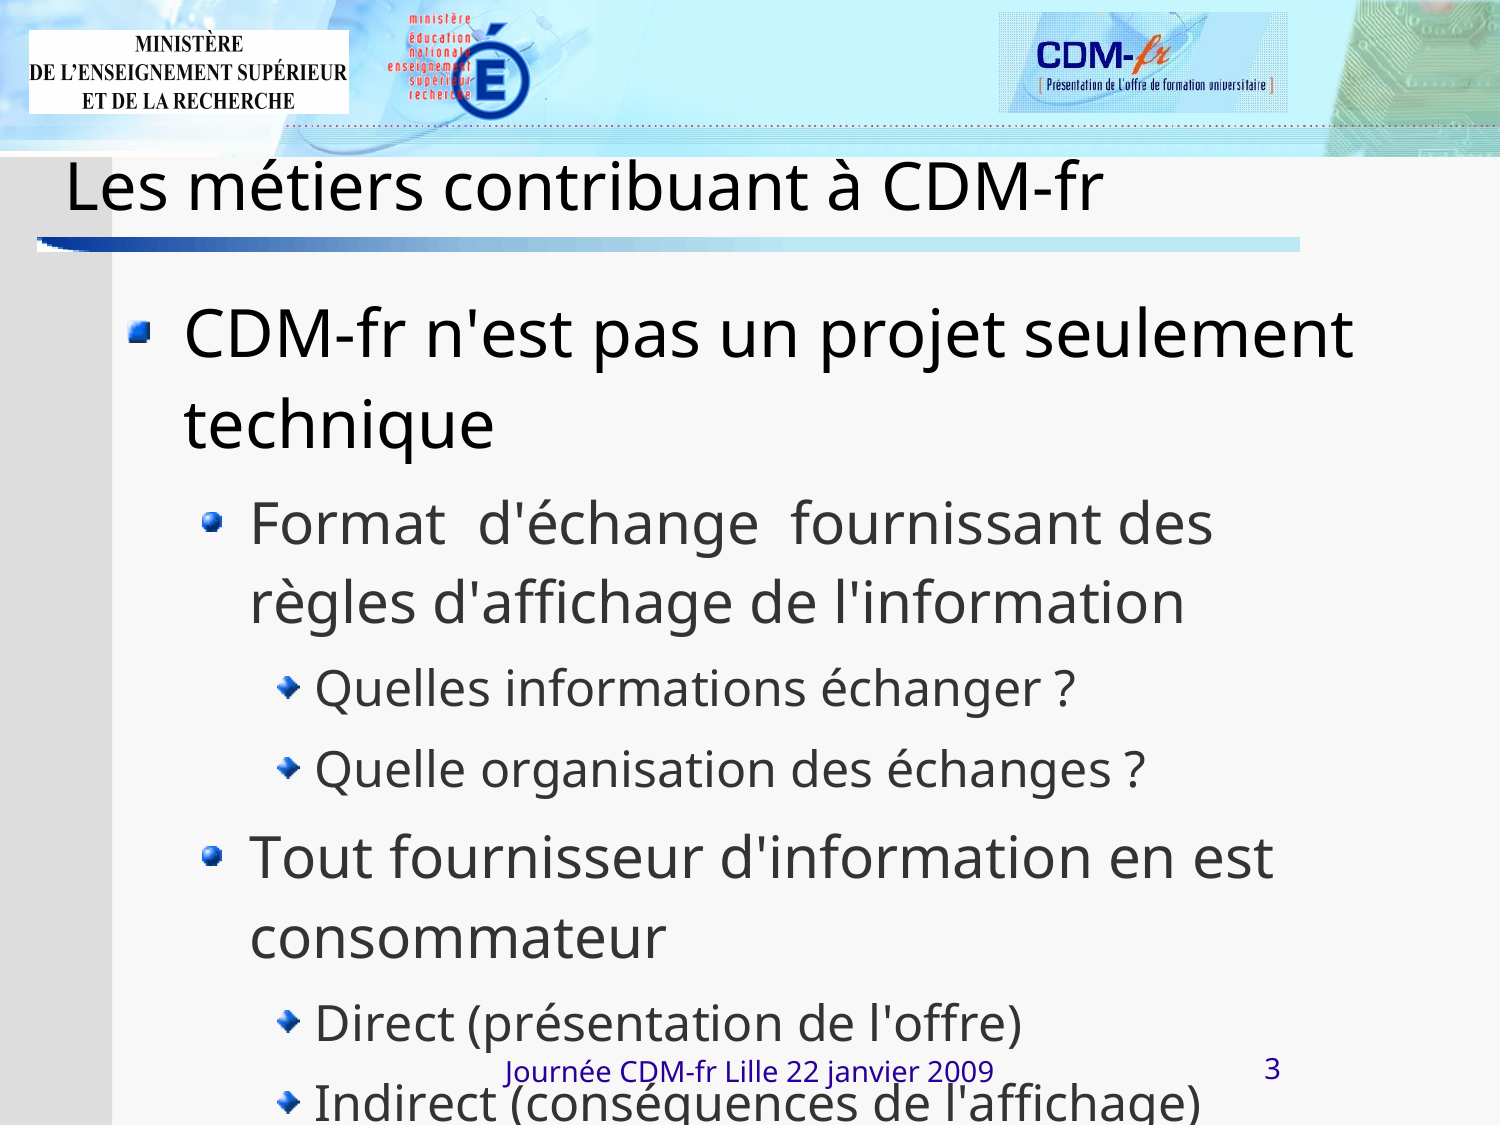

# Les métiers contribuant à CDM-fr
CDM-fr n'est pas un projet seulement technique
Format d'échange fournissant des règles d'affichage de l'information
Quelles informations échanger ?
Quelle organisation des échanges ?
Tout fournisseur d'information en est consommateur
Direct (présentation de l'offre)
Indirect (conséquences de l'affichage)
Journée C2i-1, Paris 16 déc 2004
3